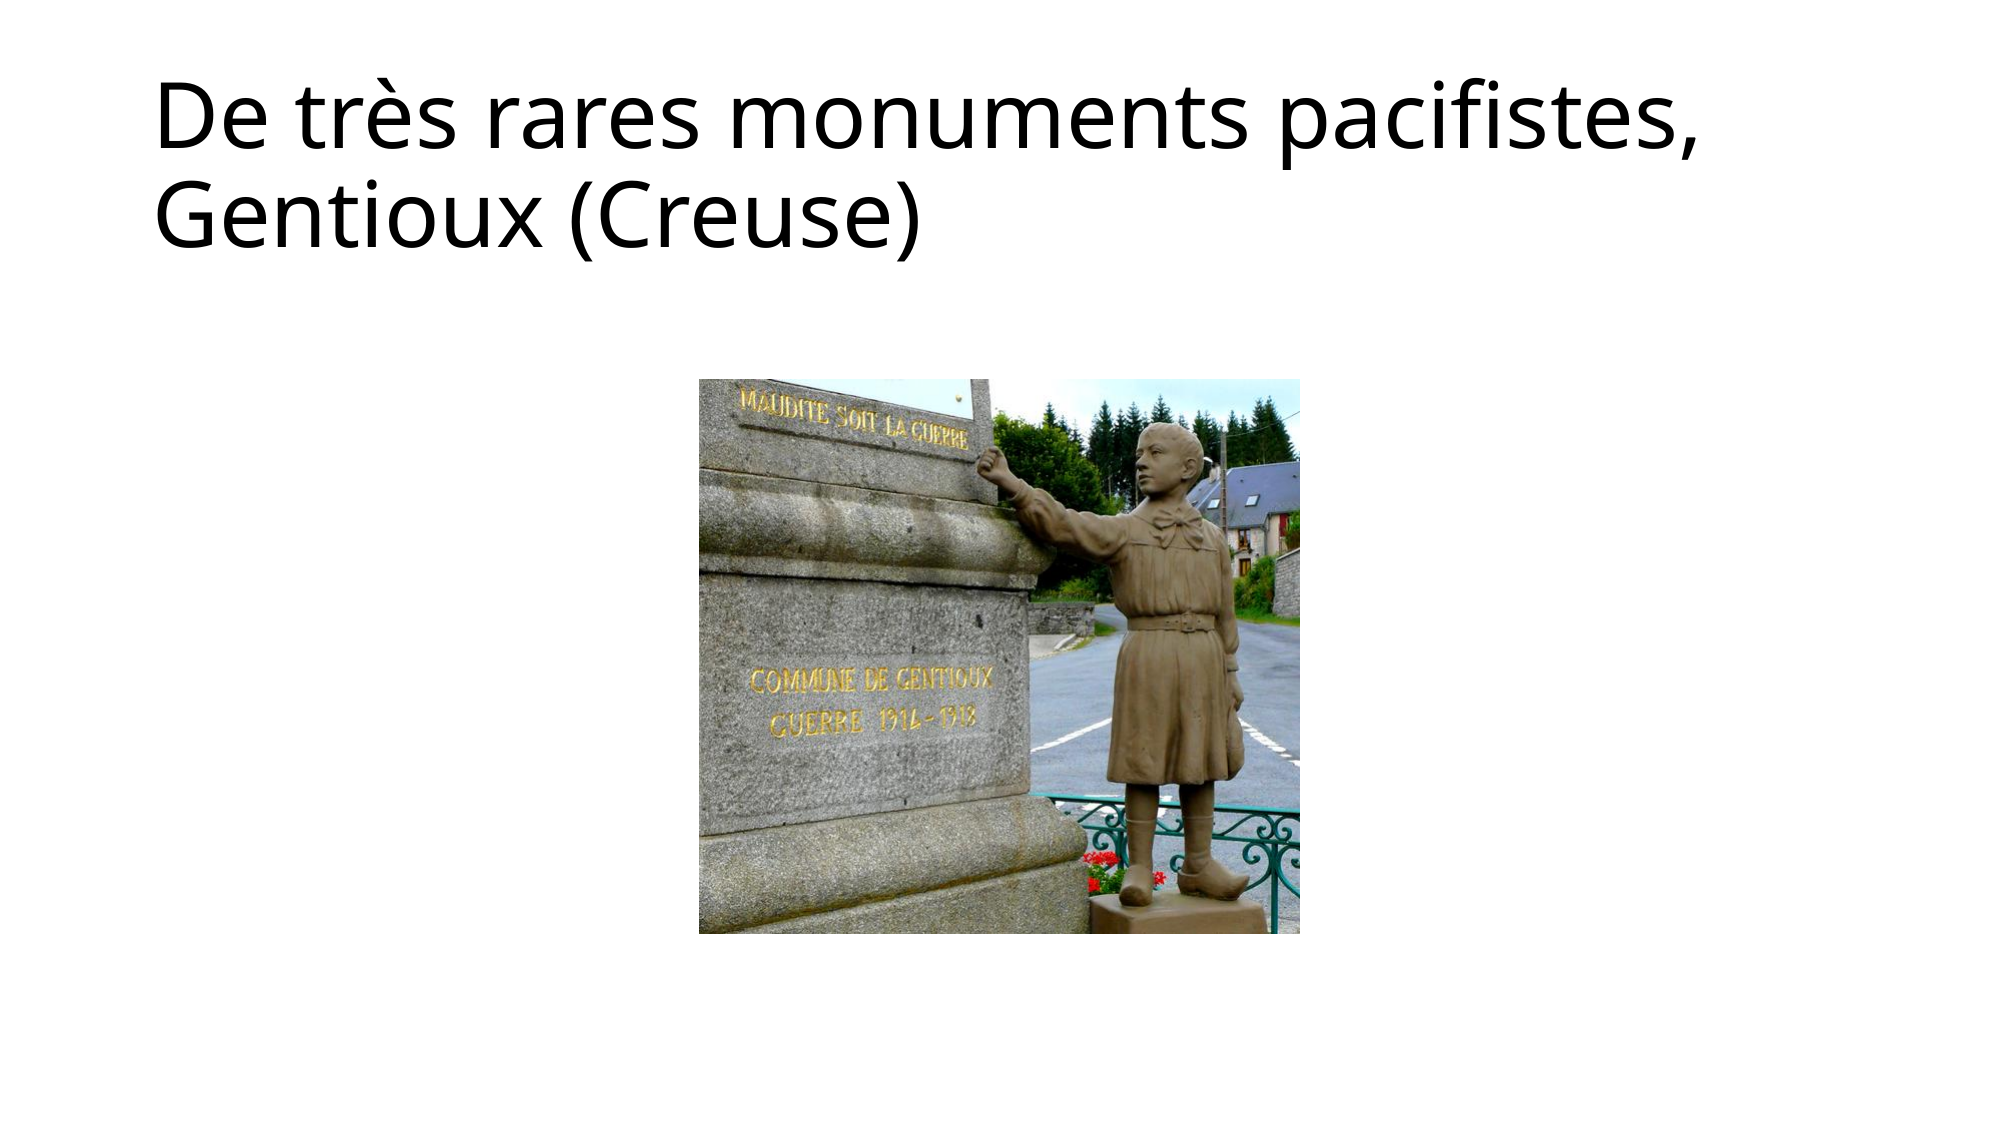

# De très rares monuments pacifistes, Gentioux (Creuse)